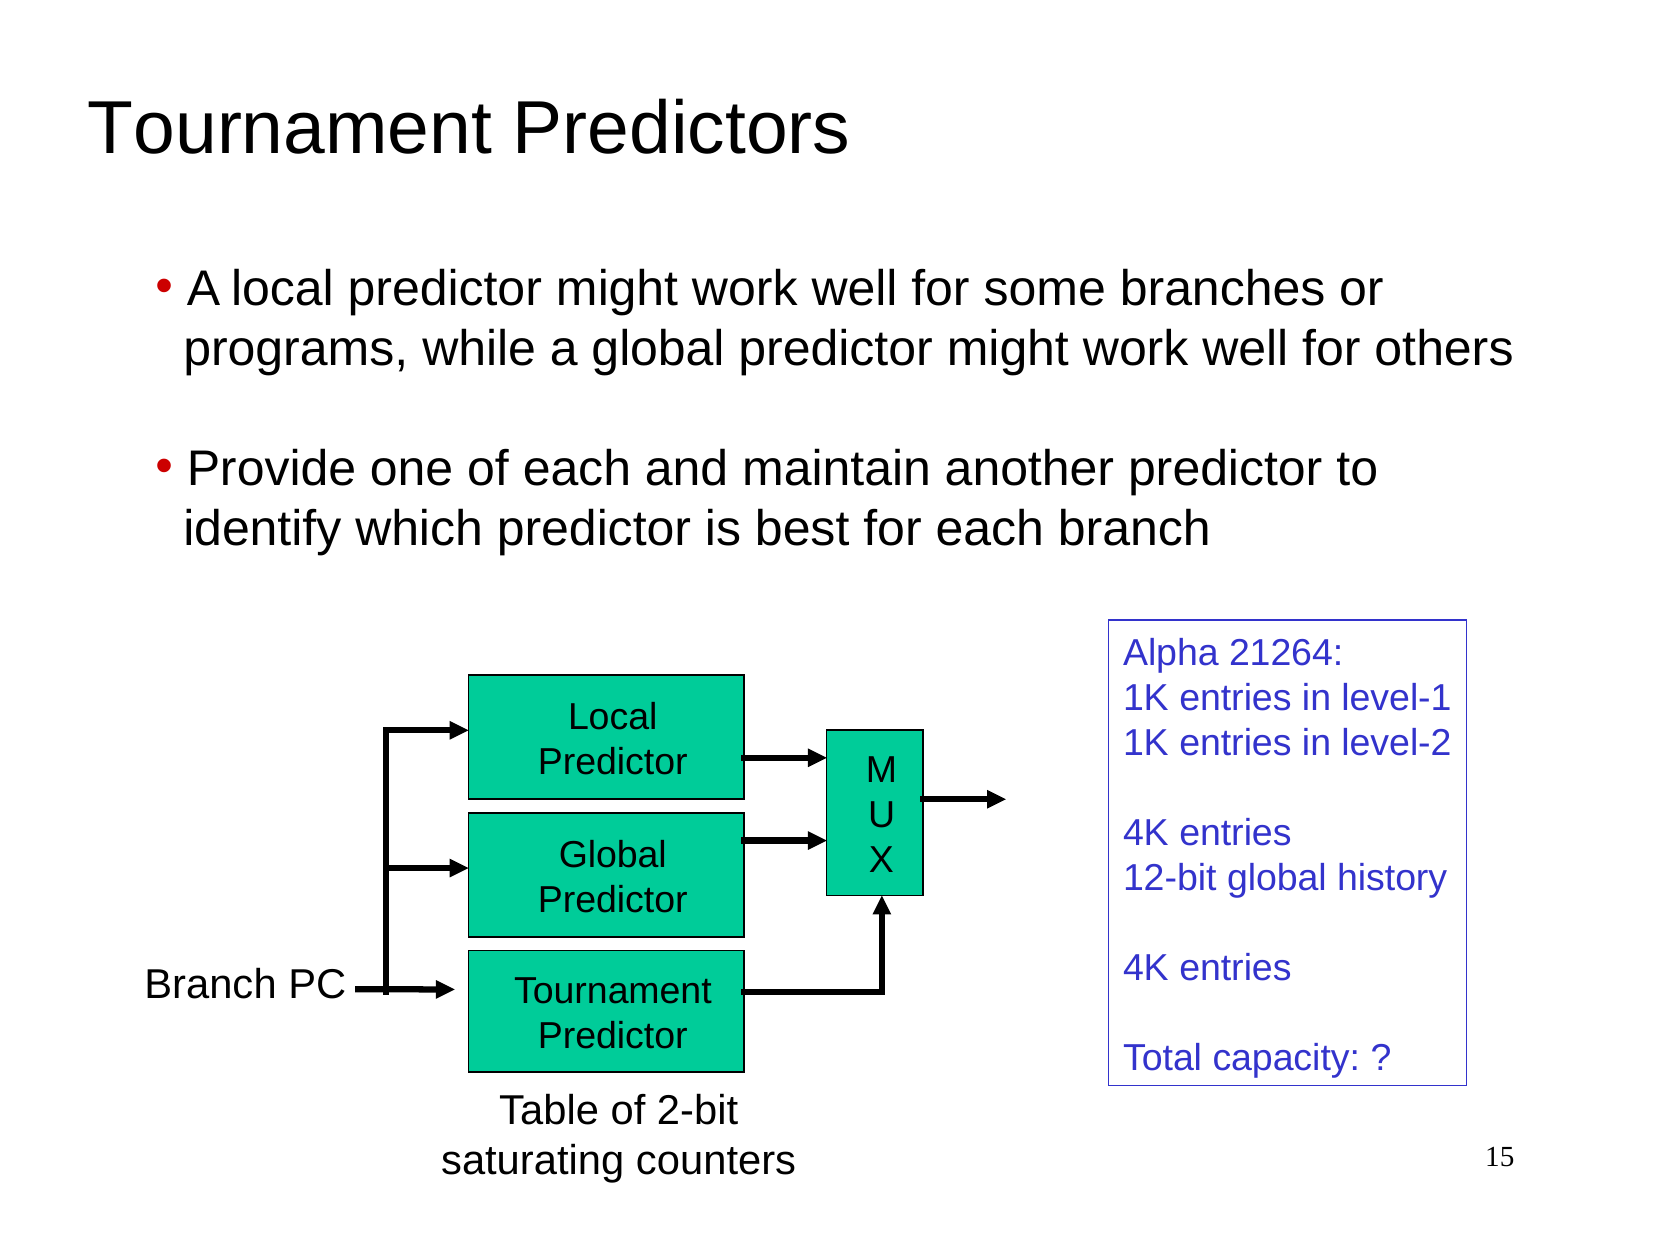

Tournament Predictors
 A local predictor might work well for some branches or
 programs, while a global predictor might work well for others
 Provide one of each and maintain another predictor to
 identify which predictor is best for each branch
Alpha 21264:
1K entries in level-1
1K entries in level-2
4K entries
12-bit global history
4K entries
Total capacity: ?
Local
Predictor
M
U
X
Global
Predictor
Branch PC
Tournament
Predictor
Table of 2-bit
saturating counters